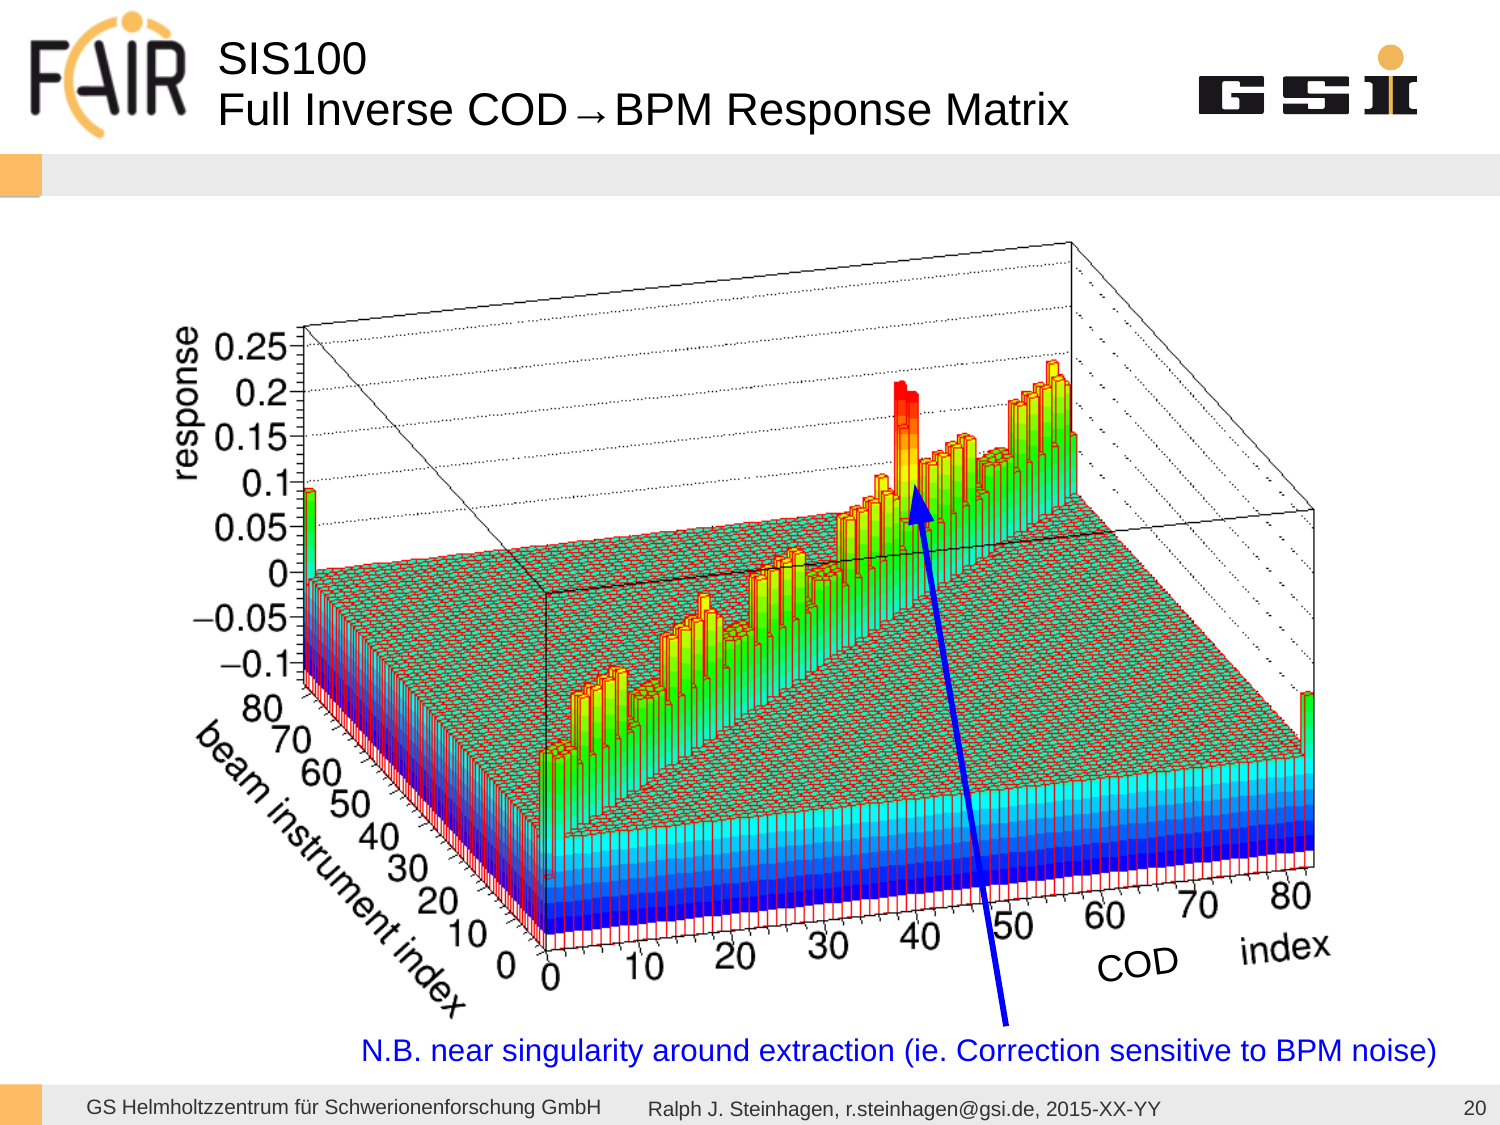

# SIS100 Full Inverse COD→BPM Response Matrix
COD
N.B. near singularity around extraction (ie. Correction sensitive to BPM noise)